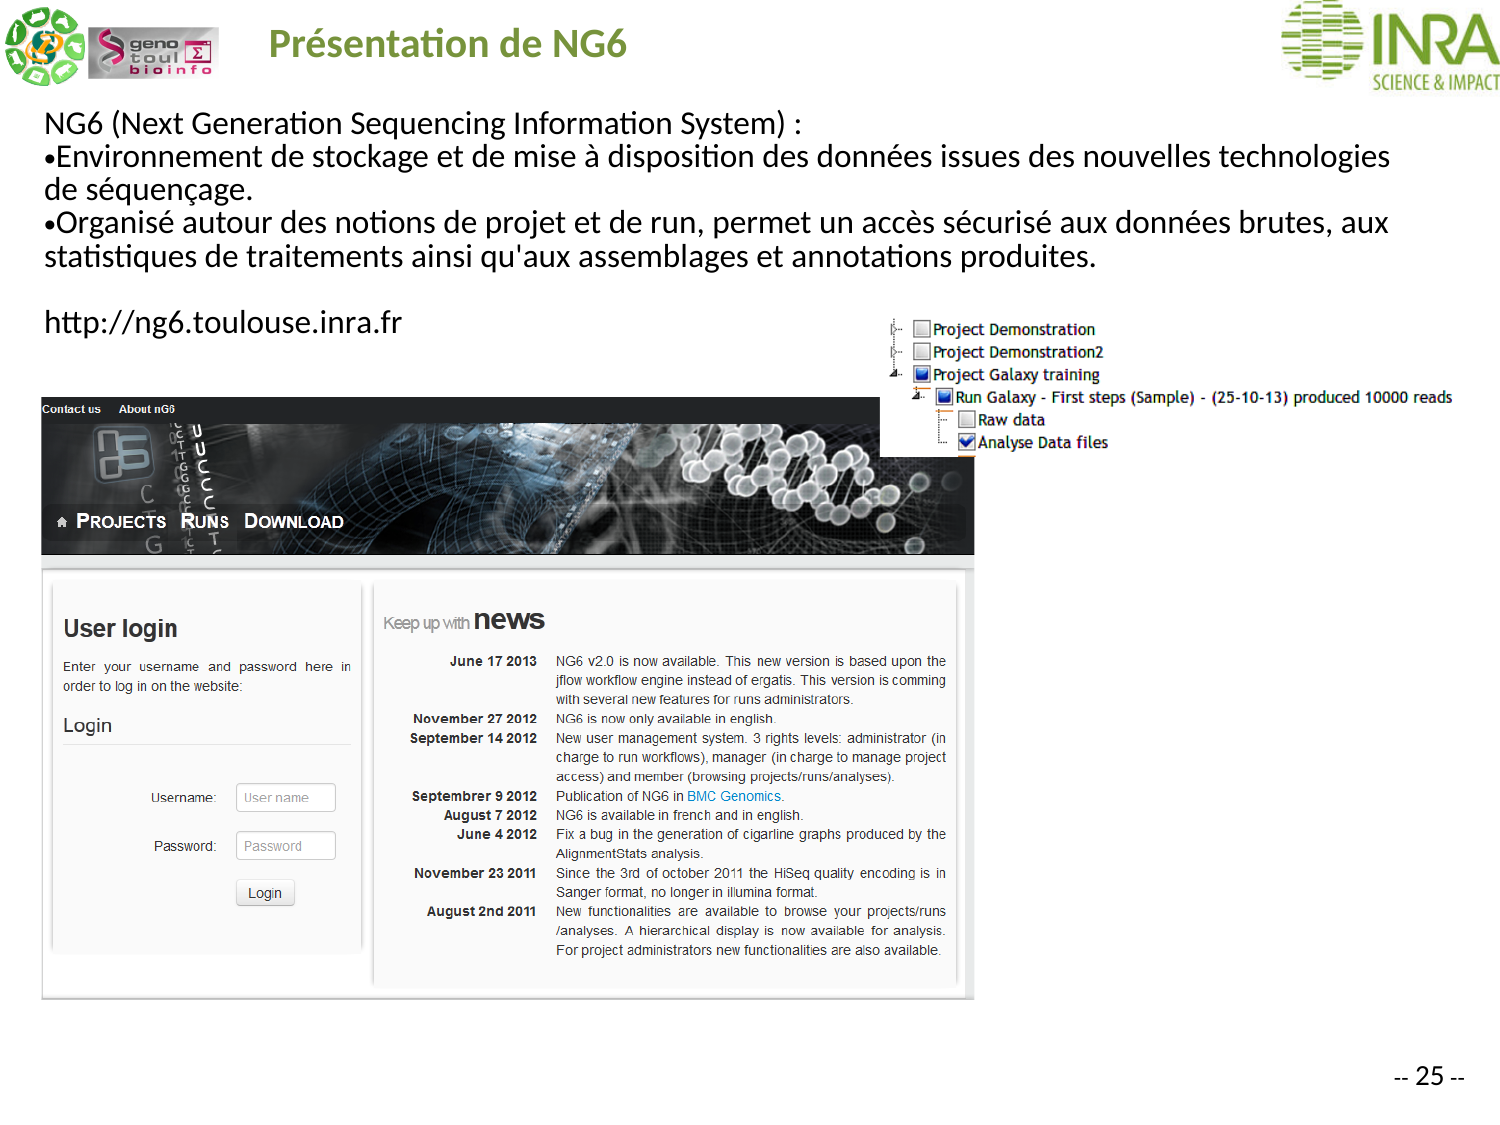

Présentation de NG6
NG6 (Next Generation Sequencing Information System) :
Environnement de stockage et de mise à disposition des données issues des nouvelles technologies de séquençage.
Organisé autour des notions de projet et de run, permet un accès sécurisé aux données brutes, aux statistiques de traitements ainsi qu'aux assemblages et annotations produites.
http://ng6.toulouse.inra.fr